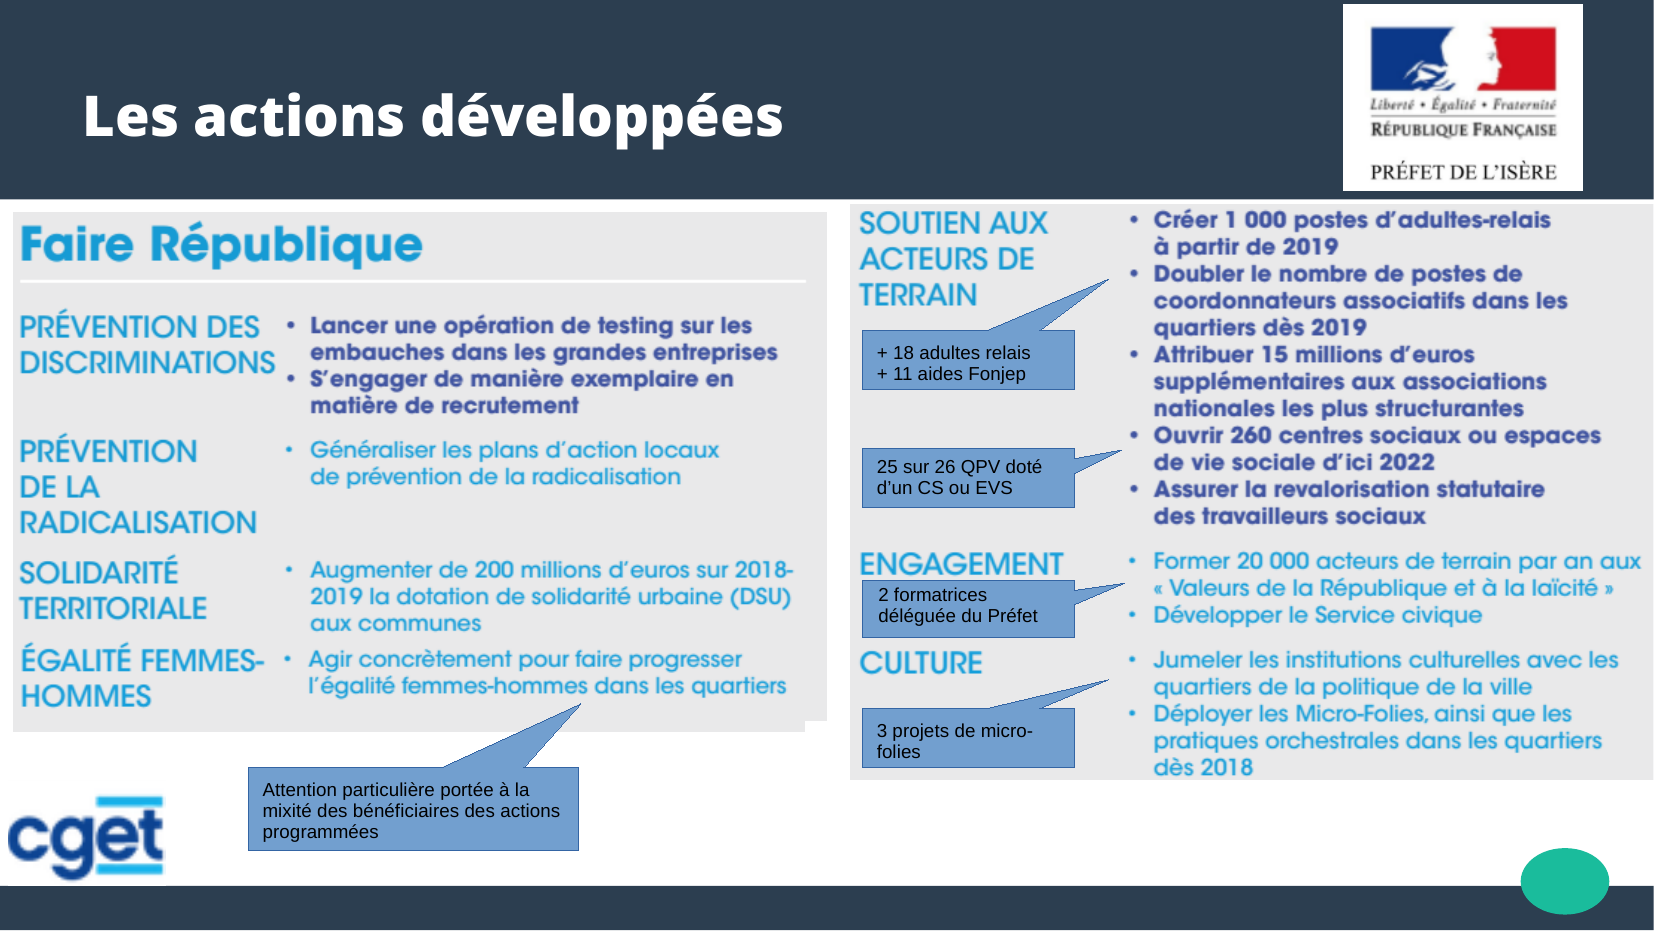

# Les actions développées
+ 18 adultes relais
+ 11 aides Fonjep
25 sur 26 QPV doté d’un CS ou EVS
2 formatrices déléguée du Préfet
3 projets de micro-folies
Attention particulière portée à la mixité des bénéficiaires des actions programmées